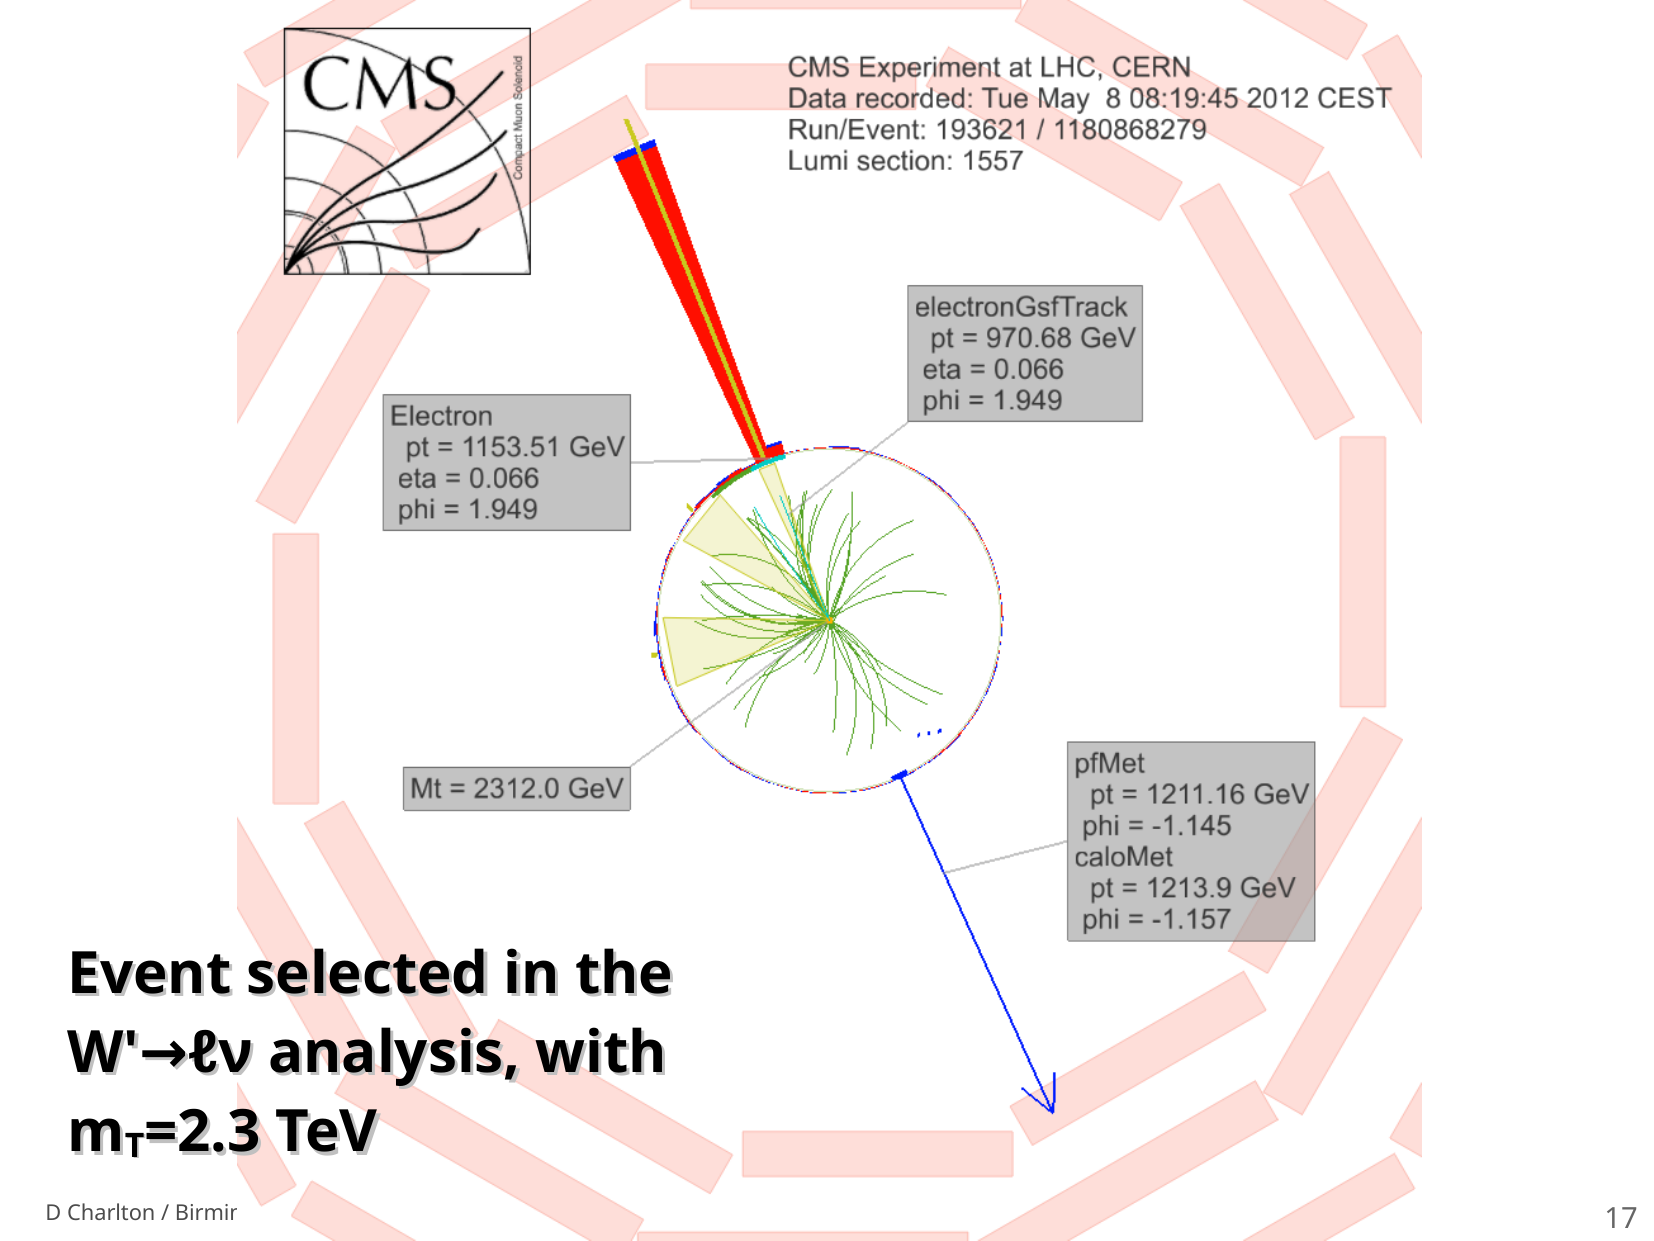

Event selected in the W'→ℓν analysis, with mT=2.3 TeV